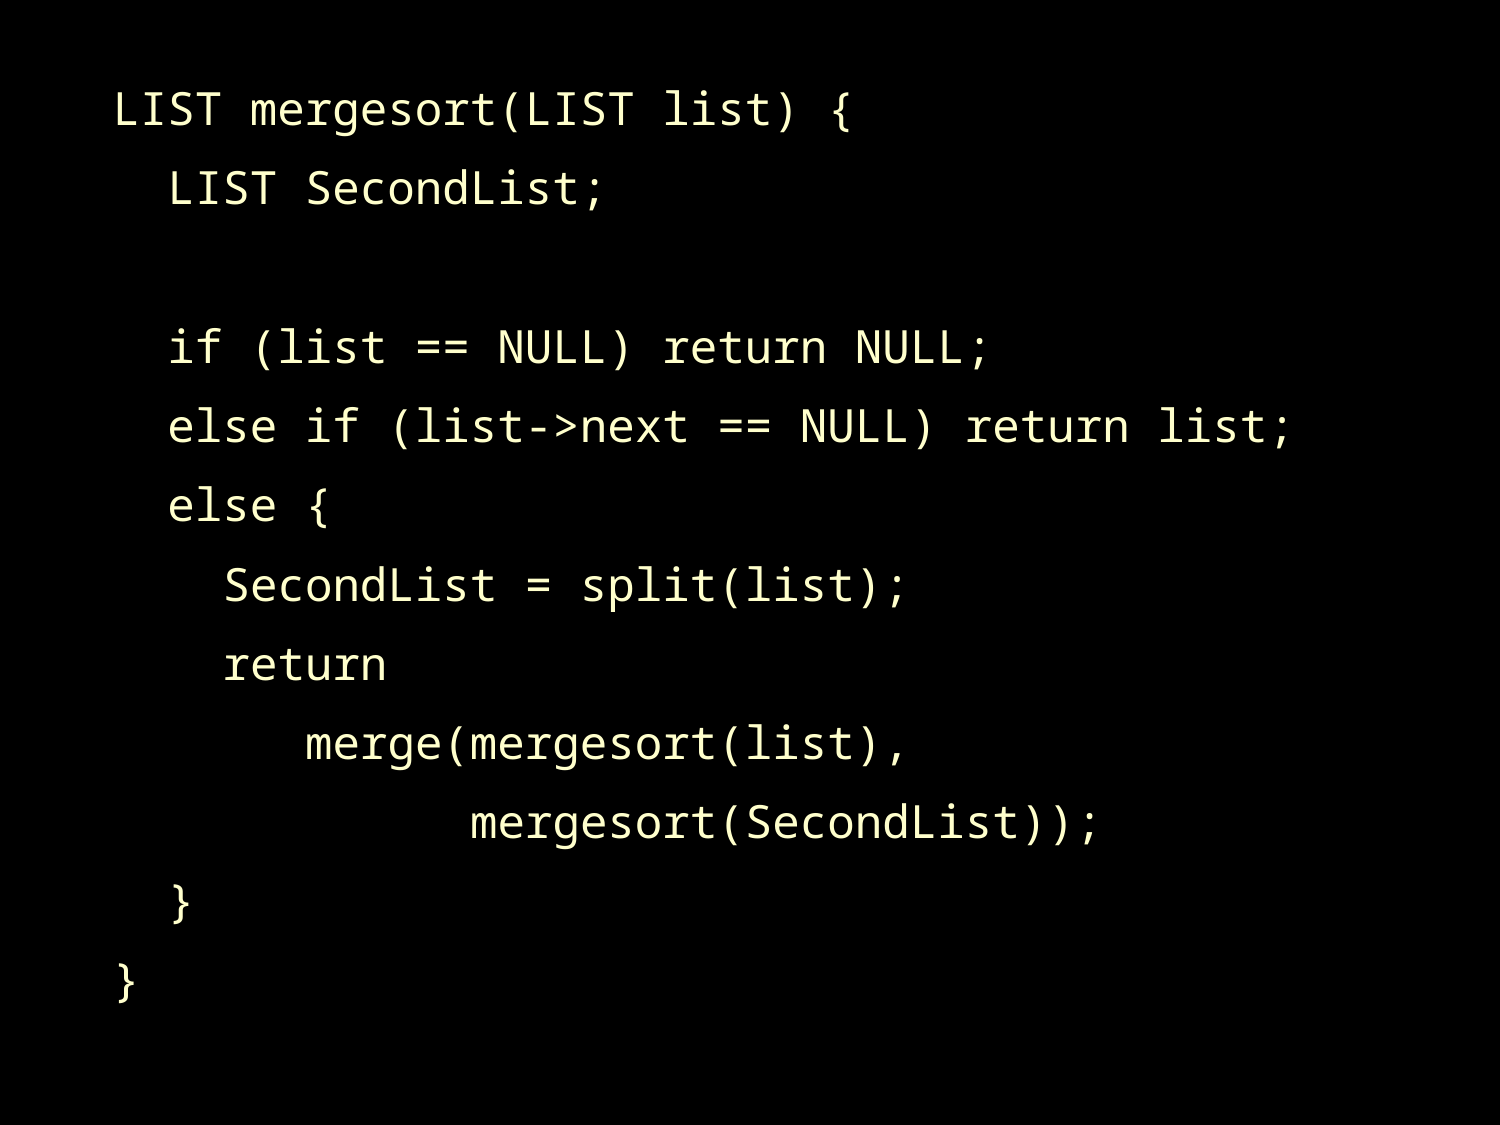

# LIST mergesort(LIST list) {
 LIST SecondList;
 if (list == NULL) return NULL;
 else if (list->next == NULL) return list;
 else {
 SecondList = split(list);
 return
 merge(mergesort(list),
 mergesort(SecondList));
 }
}